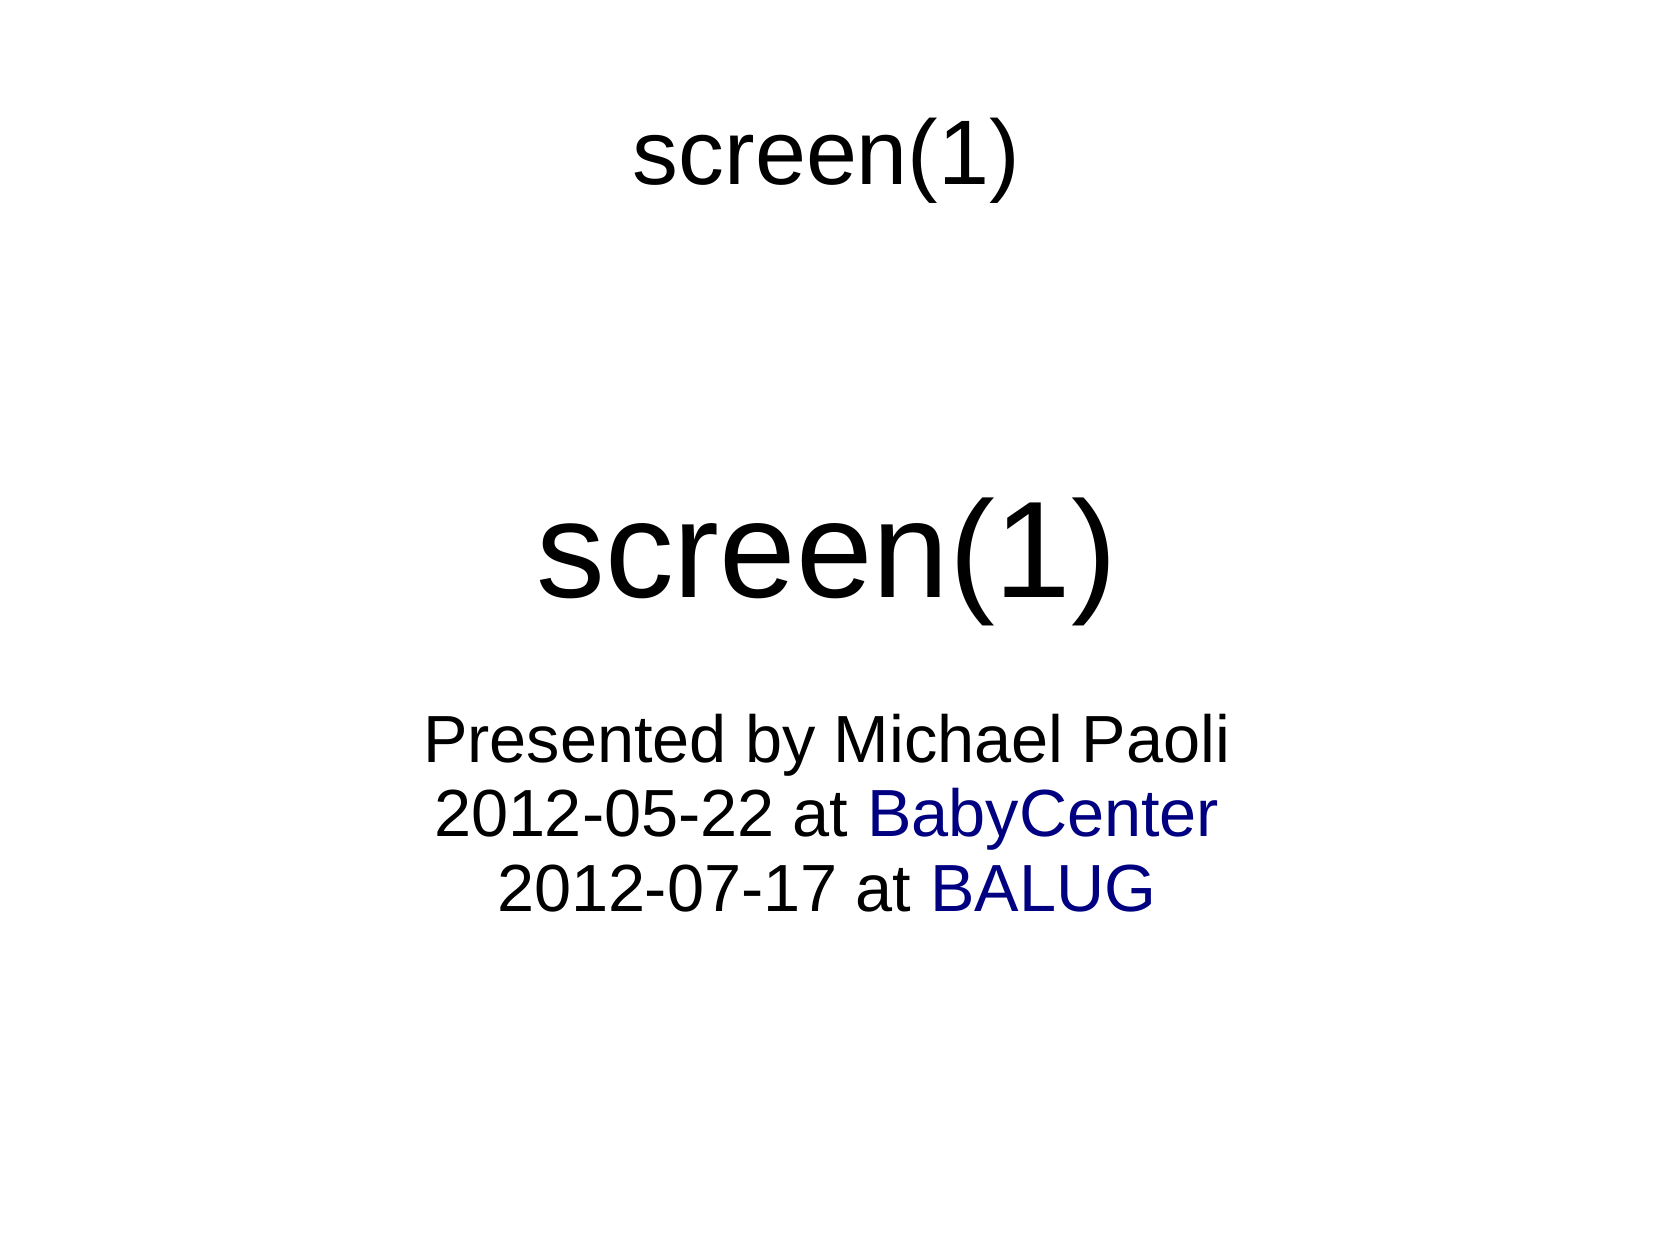

# screen(1)
screen(1)
Presented by Michael Paoli
2012-05-22 at BabyCenter
2012-07-17 at BALUG